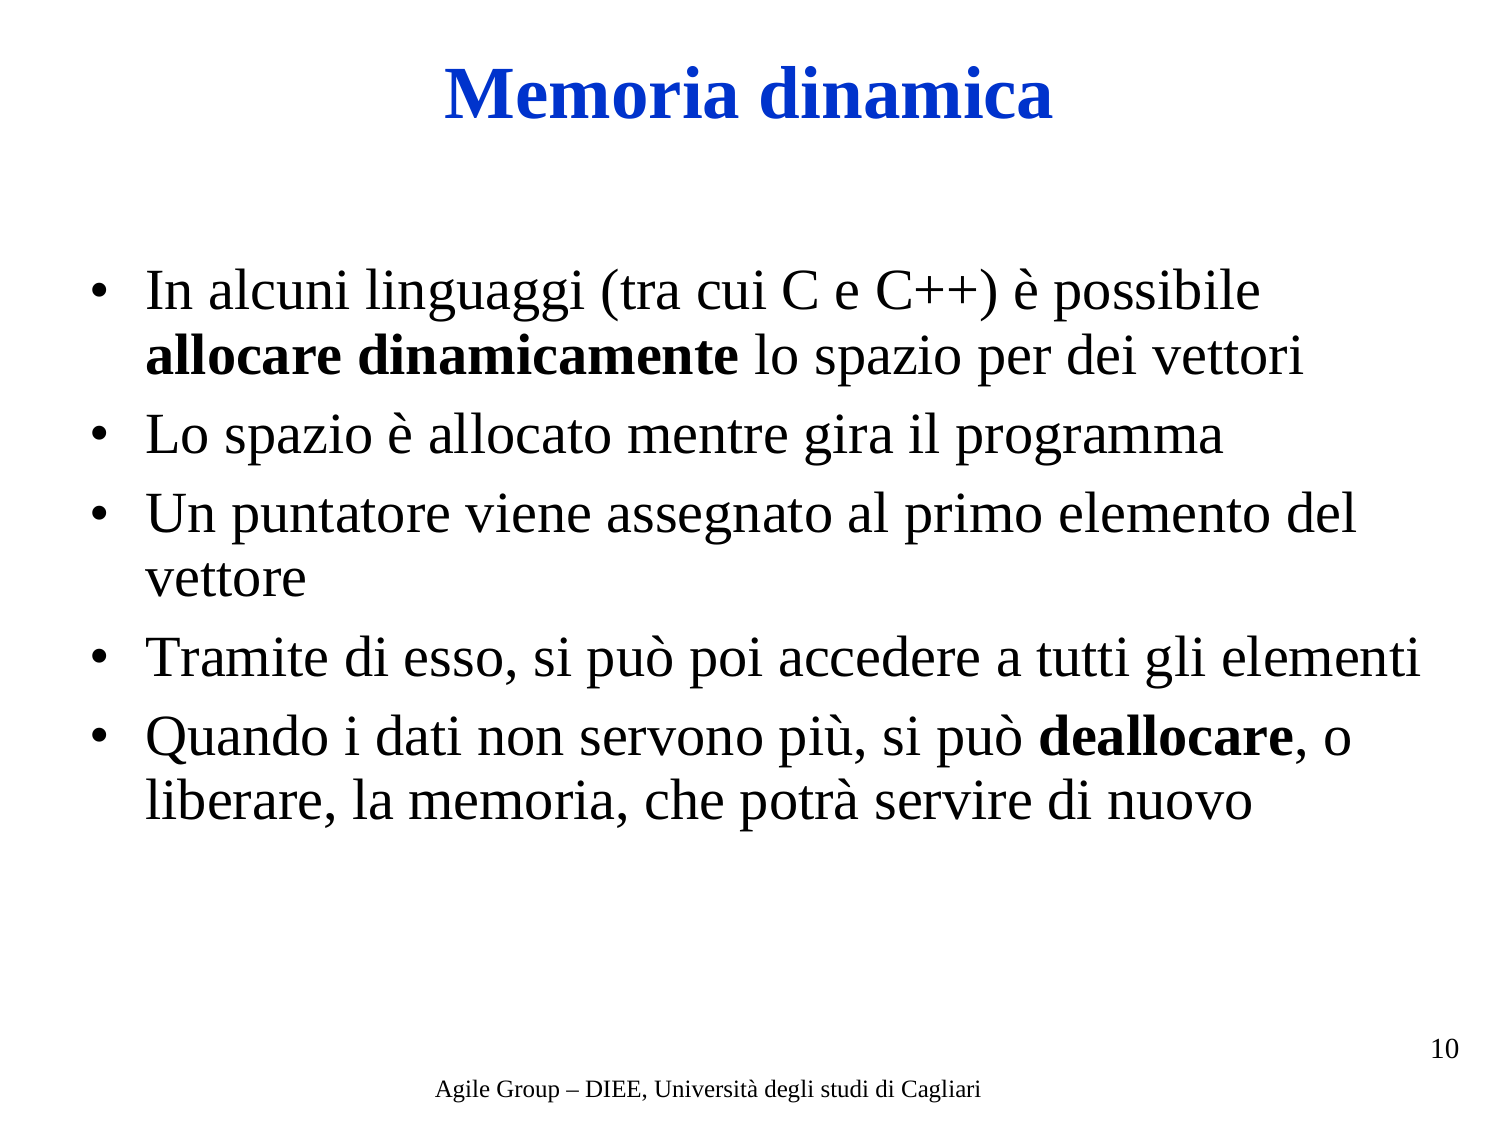

# Memoria dinamica
In alcuni linguaggi (tra cui C e C++) è possibile allocare dinamicamente lo spazio per dei vettori
Lo spazio è allocato mentre gira il programma
Un puntatore viene assegnato al primo elemento del vettore
Tramite di esso, si può poi accedere a tutti gli elementi
Quando i dati non servono più, si può deallocare, o liberare, la memoria, che potrà servire di nuovo
10